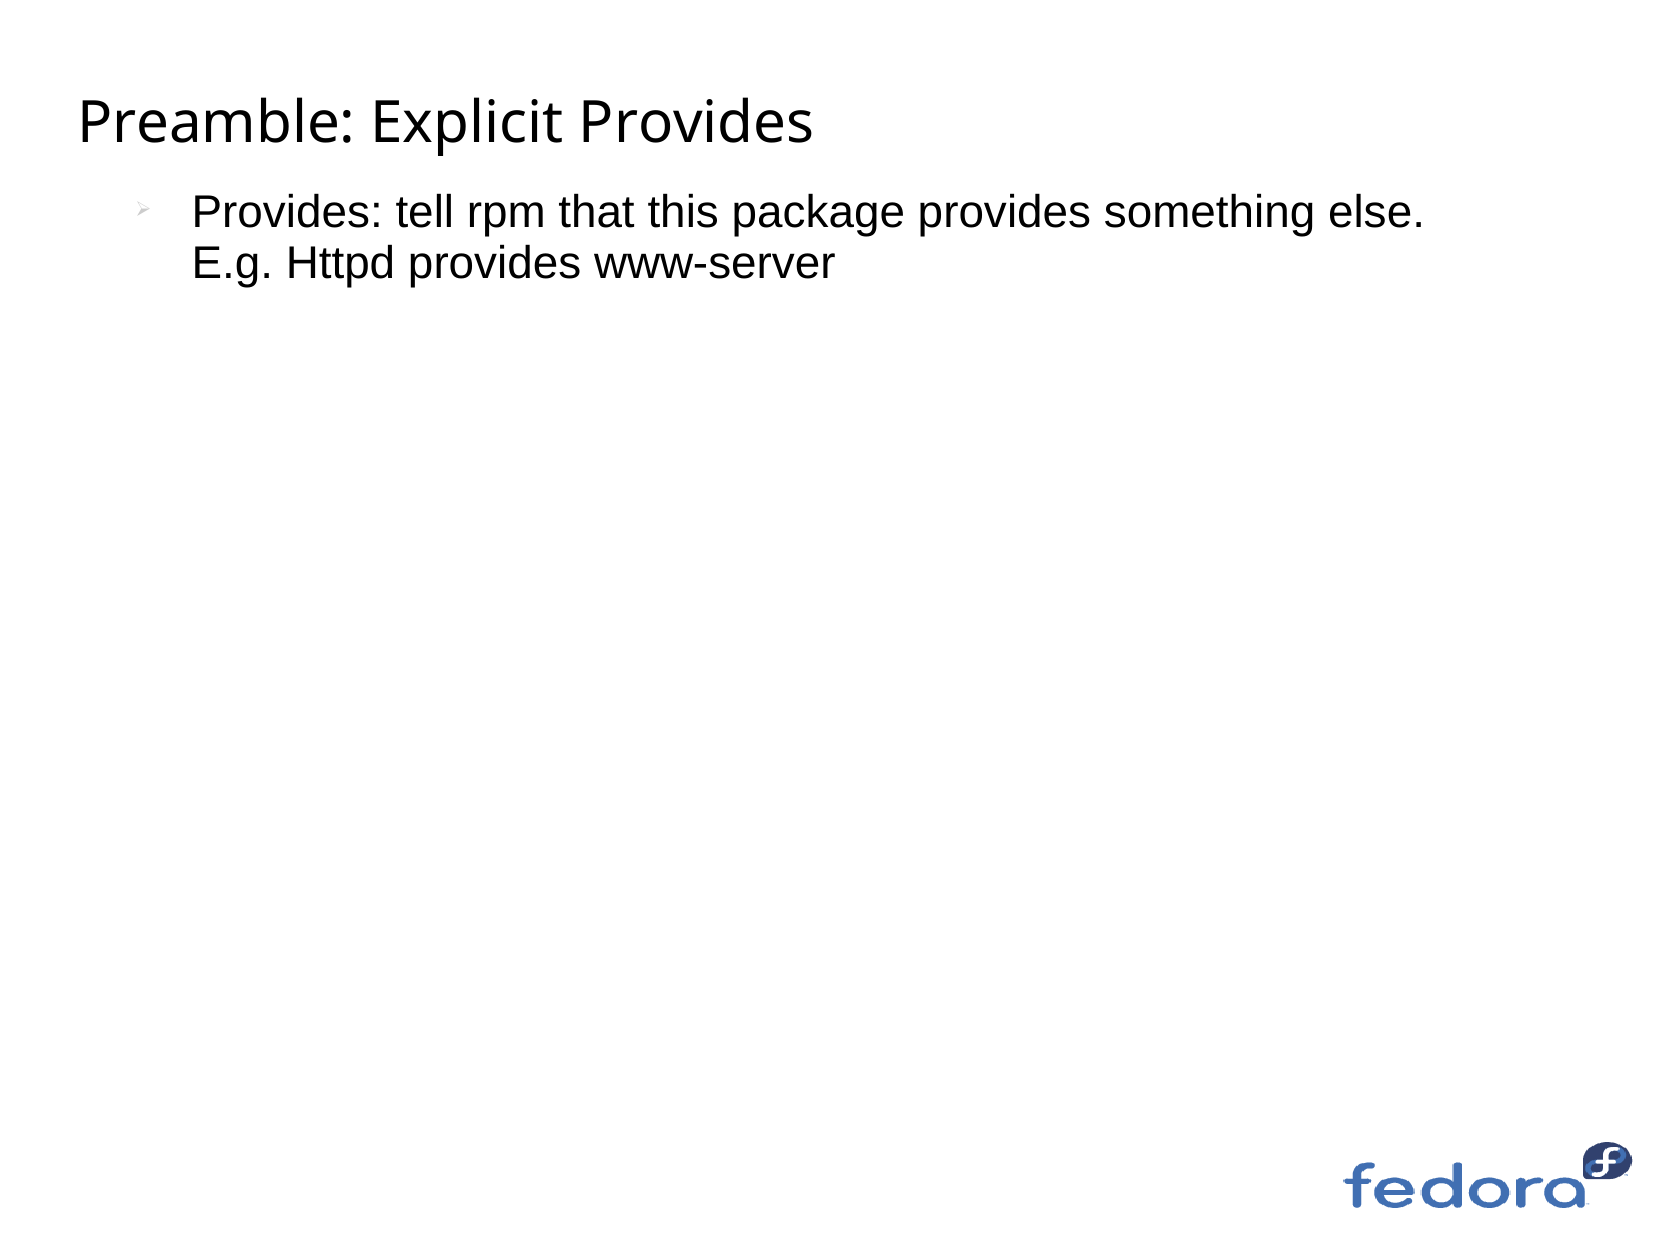

# Preamble: Explicit Provides
Provides: tell rpm that this package provides something else. E.g. Httpd provides www-server